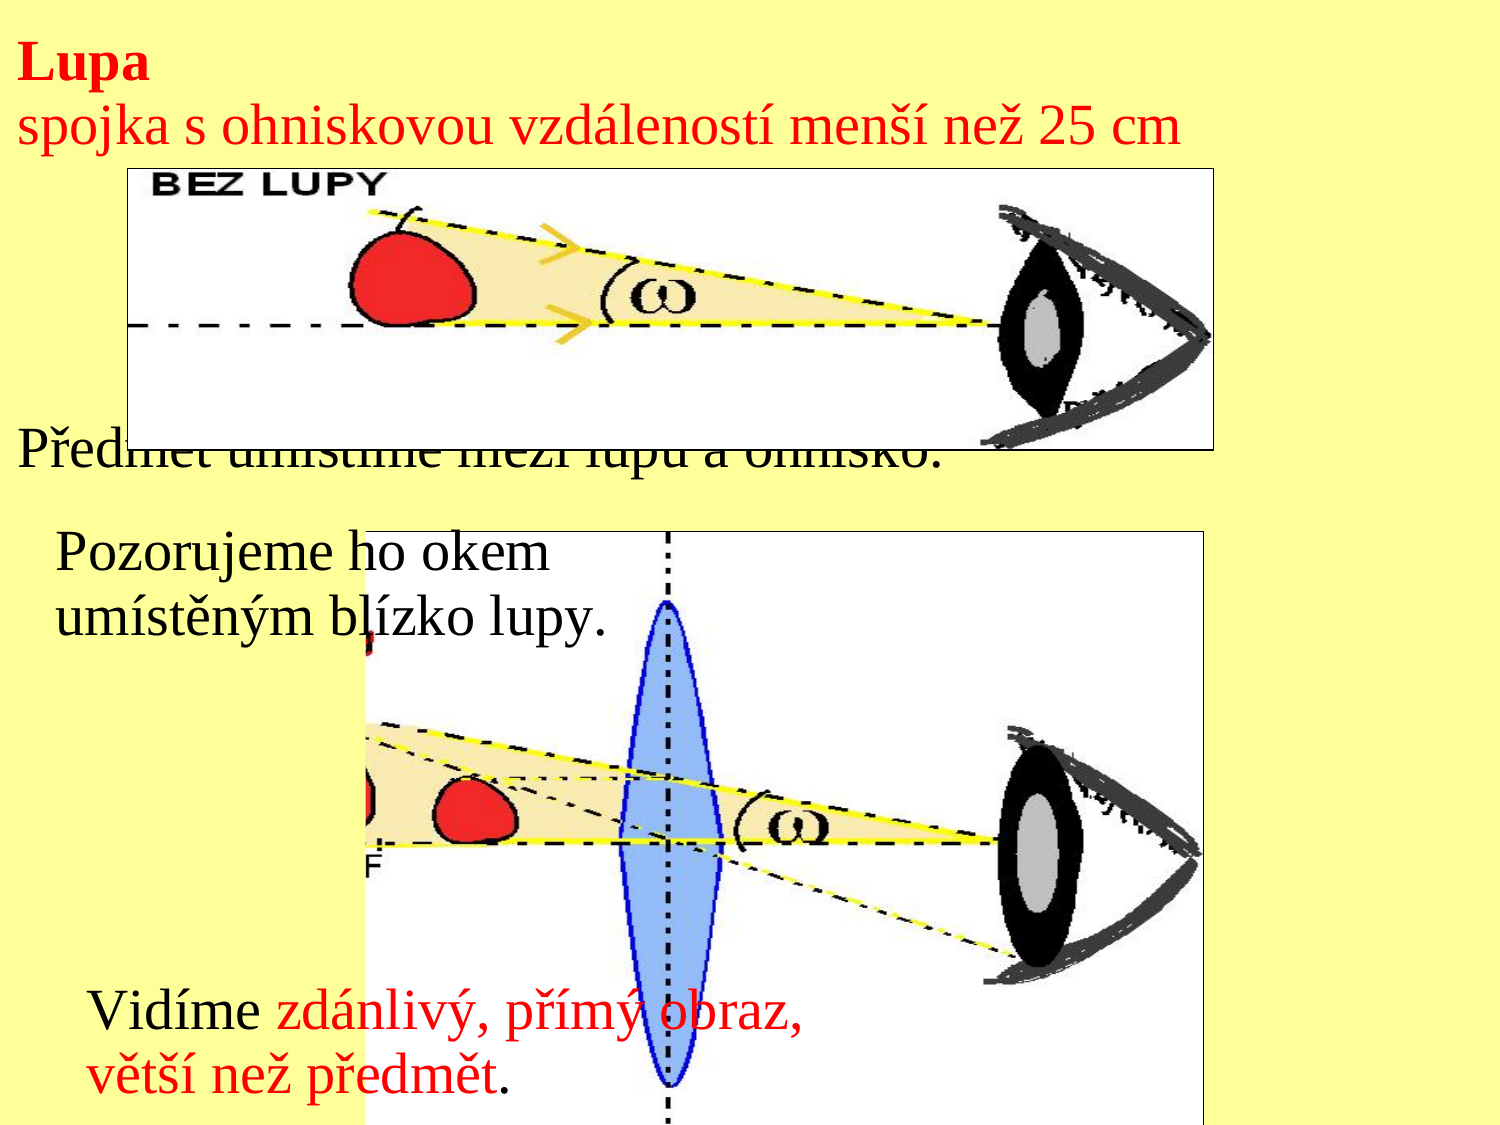

Lupa
spojka s ohniskovou vzdáleností menší než 25 cm
Předmět umístíme mezi lupu a ohnisko.
Pozorujeme ho okem
umístěným blízko lupy.
Vidíme zdánlivý, přímý obraz,
větší než předmět.